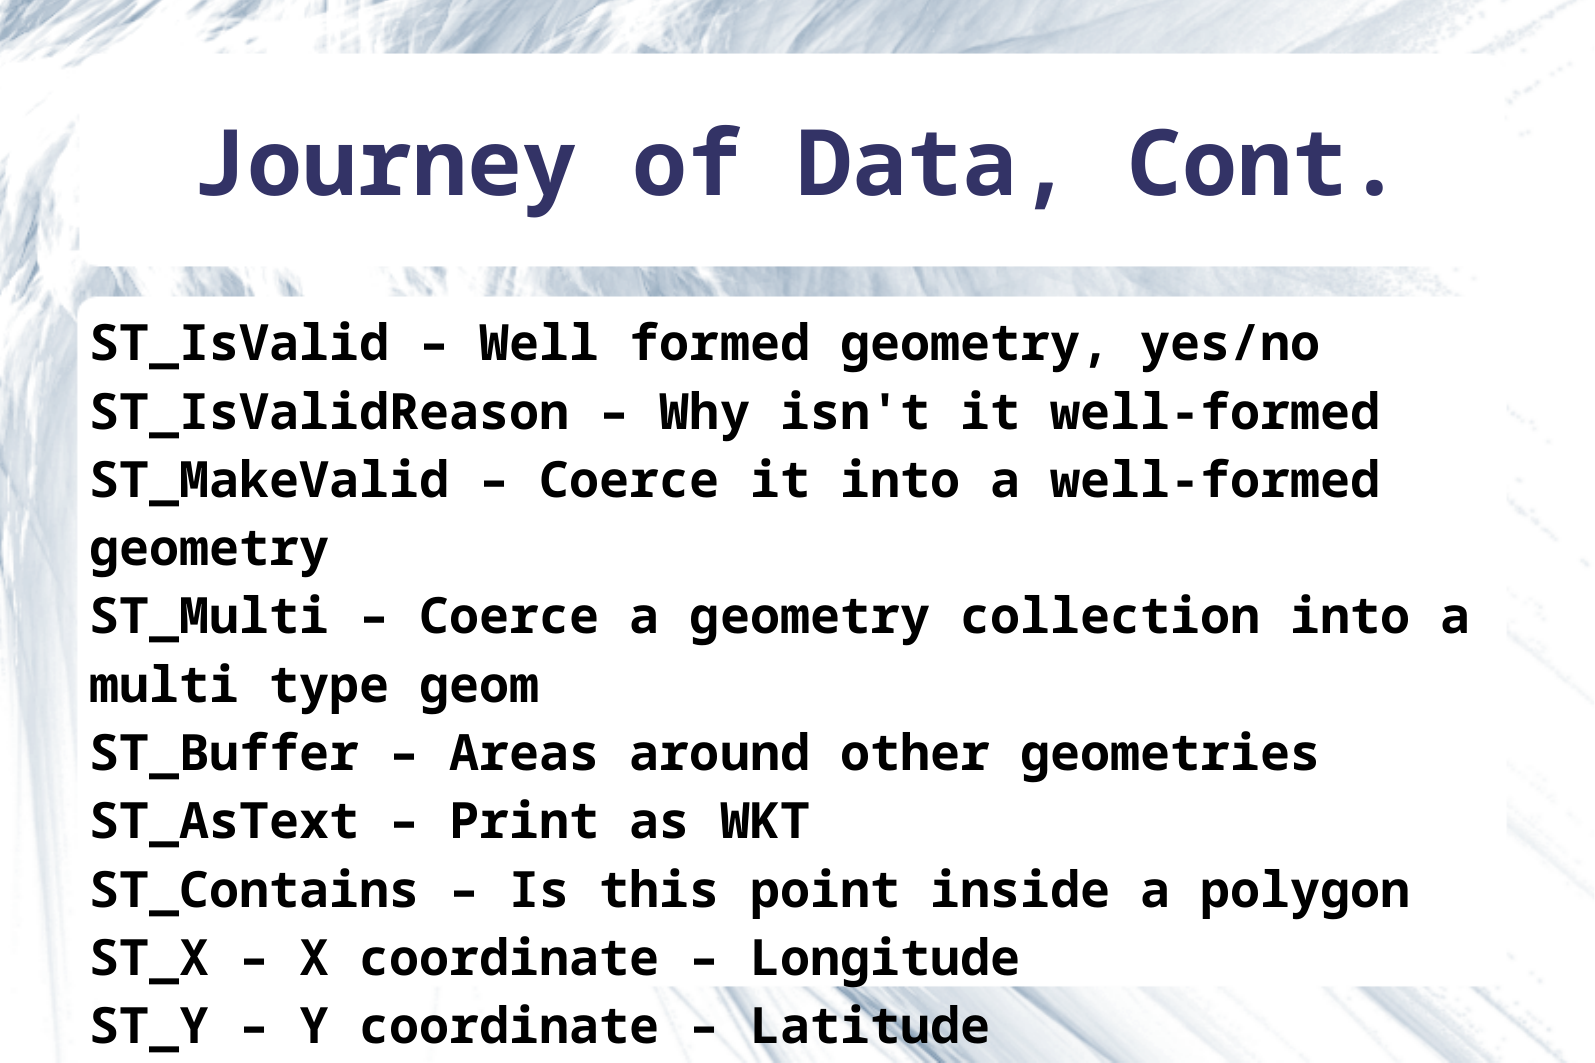

# Journey of Data, Cont.
ST_IsValid – Well formed geometry, yes/no
ST_IsValidReason – Why isn't it well-formed
ST_MakeValid – Coerce it into a well-formed geometry
ST_Multi – Coerce a geometry collection into a multi type geom
ST_Buffer – Areas around other geometries
ST_AsText – Print as WKT
ST_Contains – Is this point inside a polygon
ST_X – X coordinate – Longitude
ST_Y – Y coordinate – Latitude
ST_Centroid – Centroid of a geometry
ST_Intersect – Calculate the intersect of polys